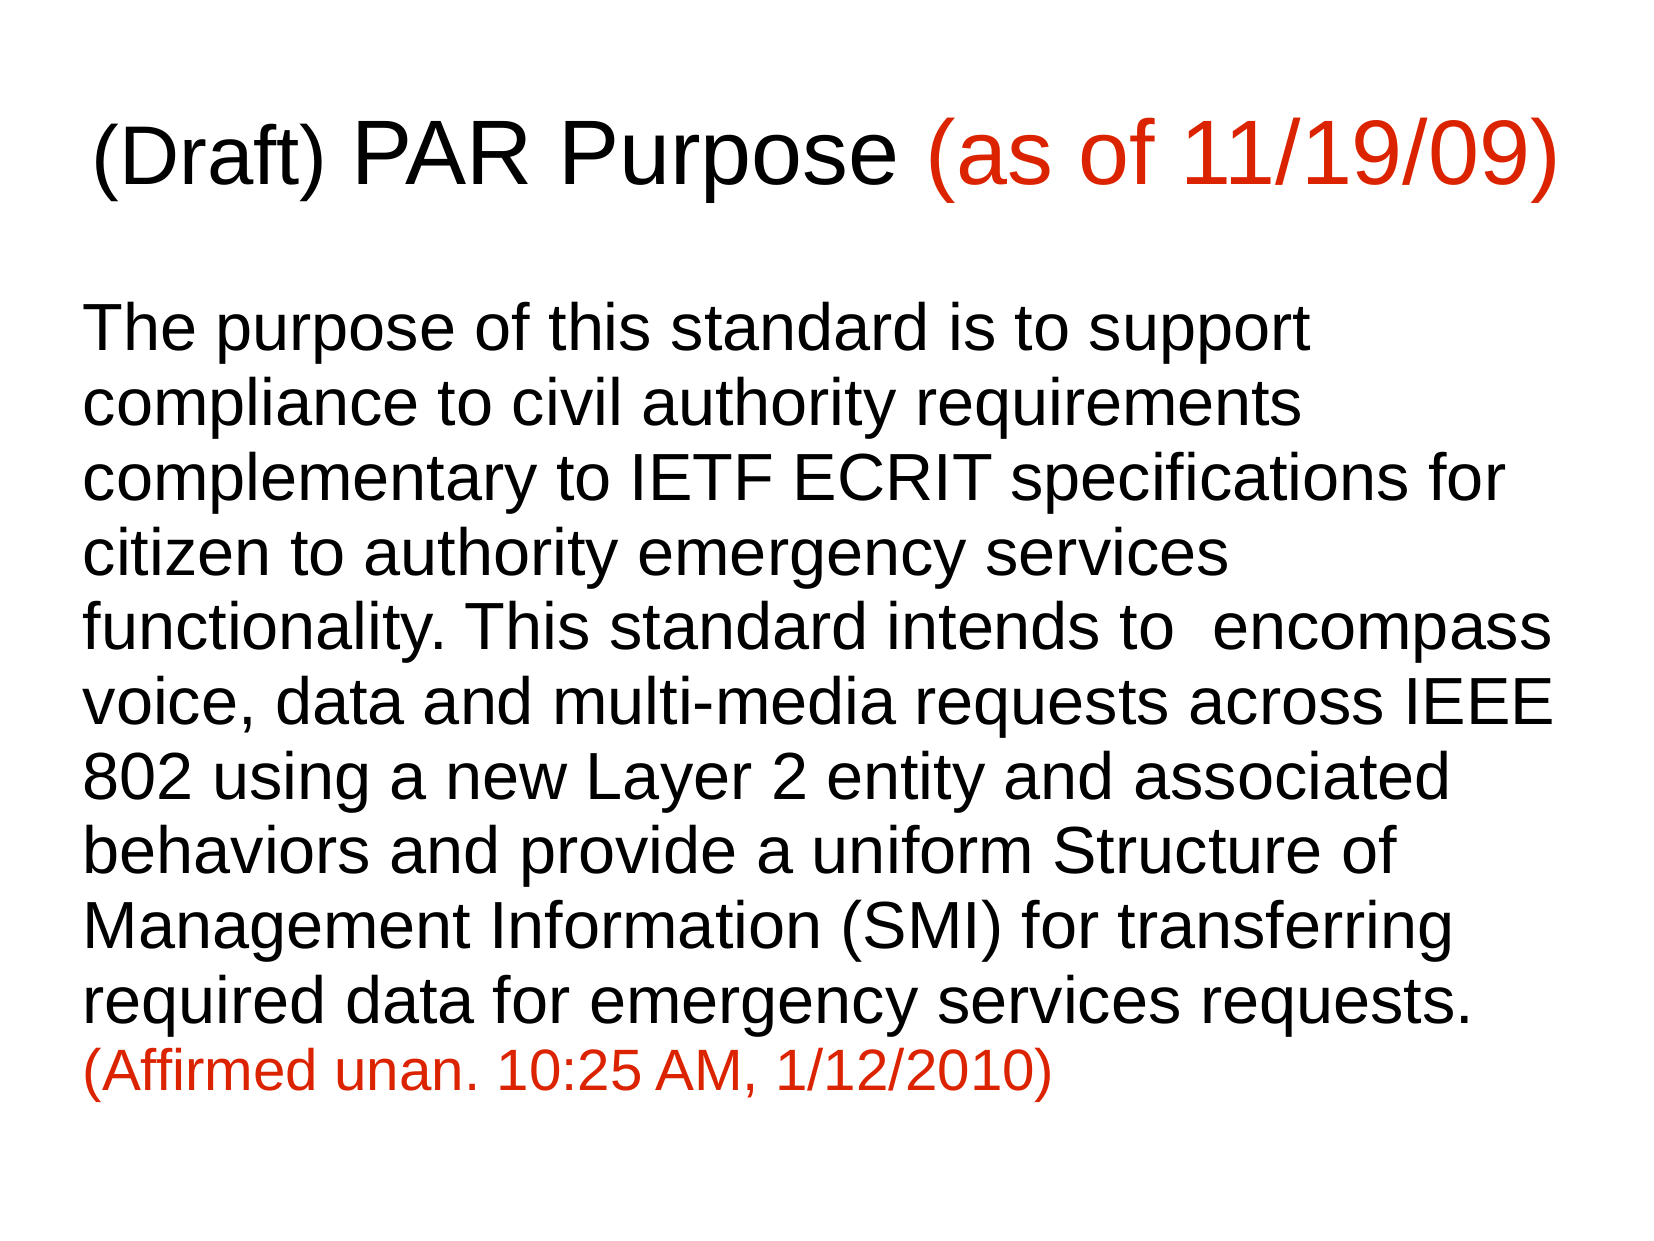

# (Draft) PAR Purpose (as of 11/19/09)
The purpose of this standard is to support compliance to civil authority requirements complementary to IETF ECRIT specifications for citizen to authority emergency services functionality. This standard intends to encompass voice, data and multi-media requests across IEEE 802 using a new Layer 2 entity and associated behaviors and provide a uniform Structure of Management Information (SMI) for transferring required data for emergency services requests.
(Affirmed unan. 10:25 AM, 1/12/2010)